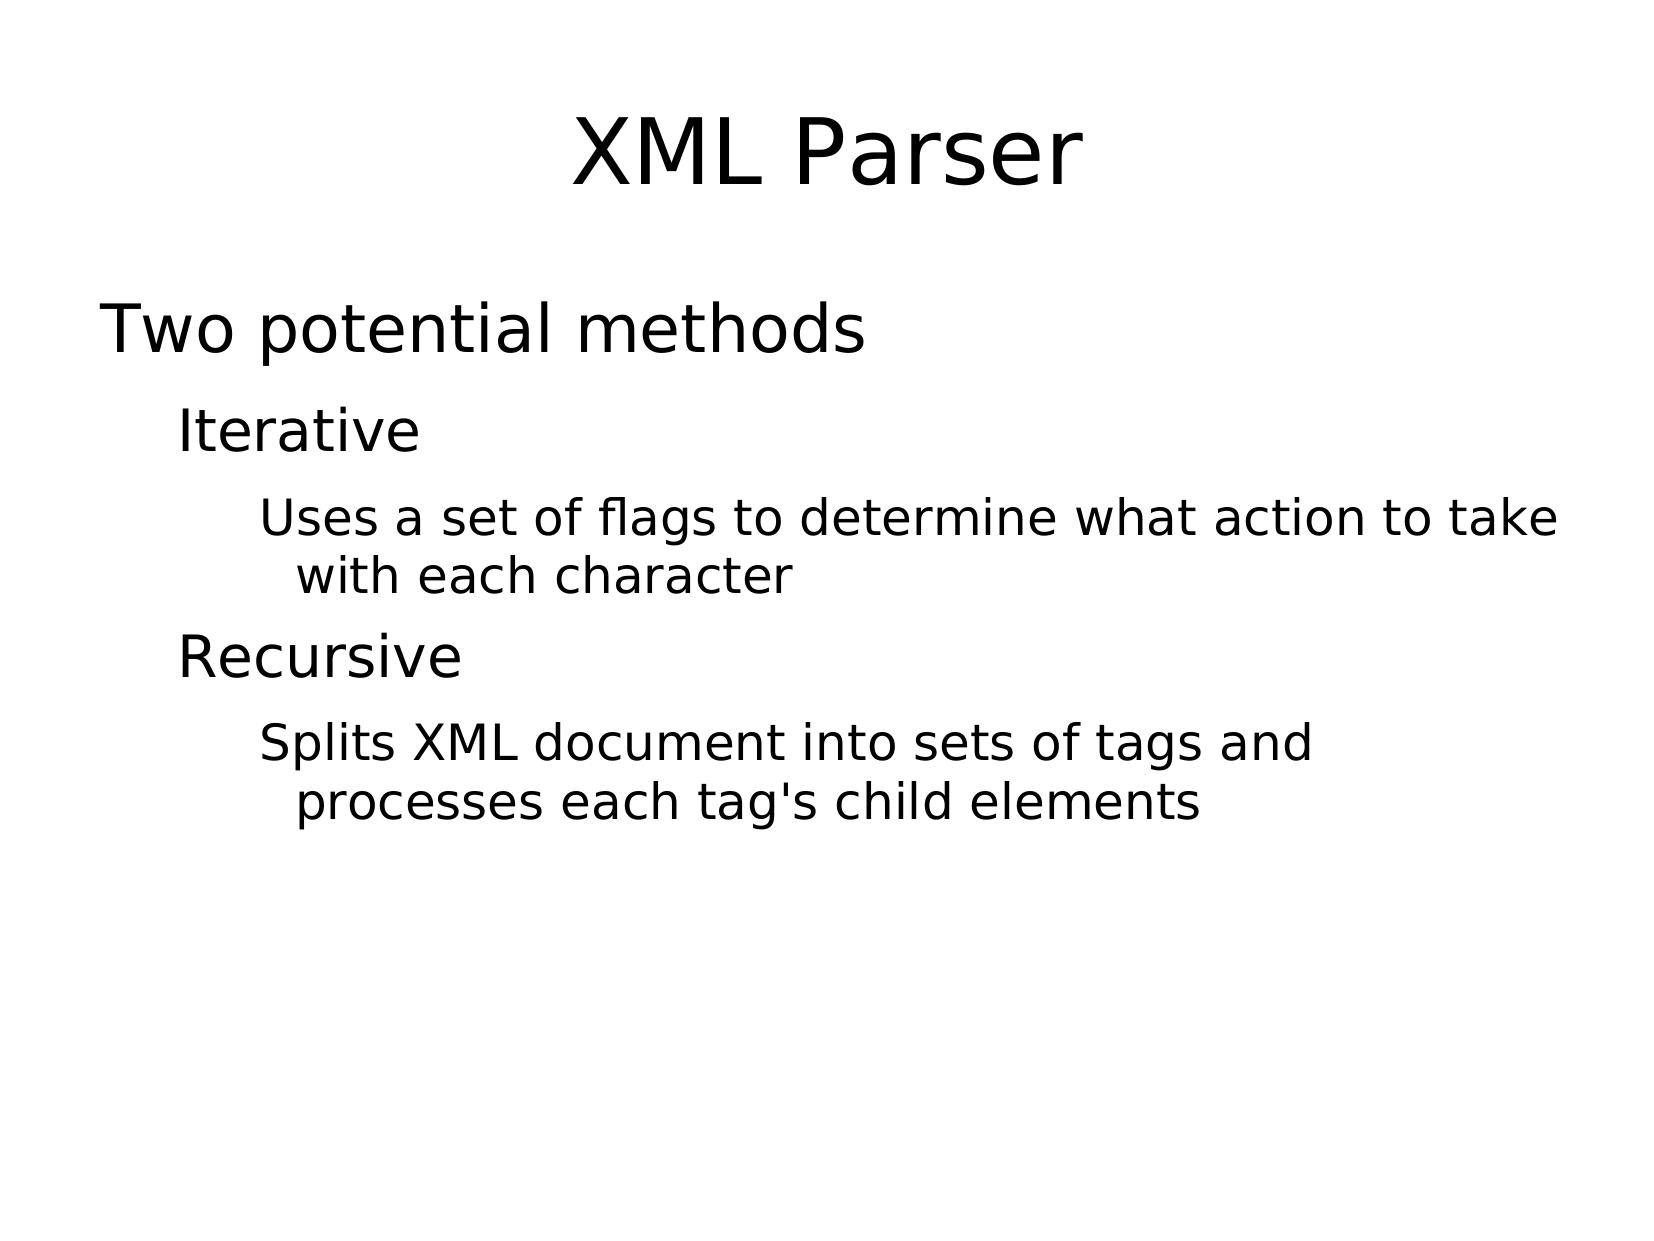

# XML Parser
Two potential methods
Iterative
Uses a set of flags to determine what action to take with each character
Recursive
Splits XML document into sets of tags and processes each tag's child elements